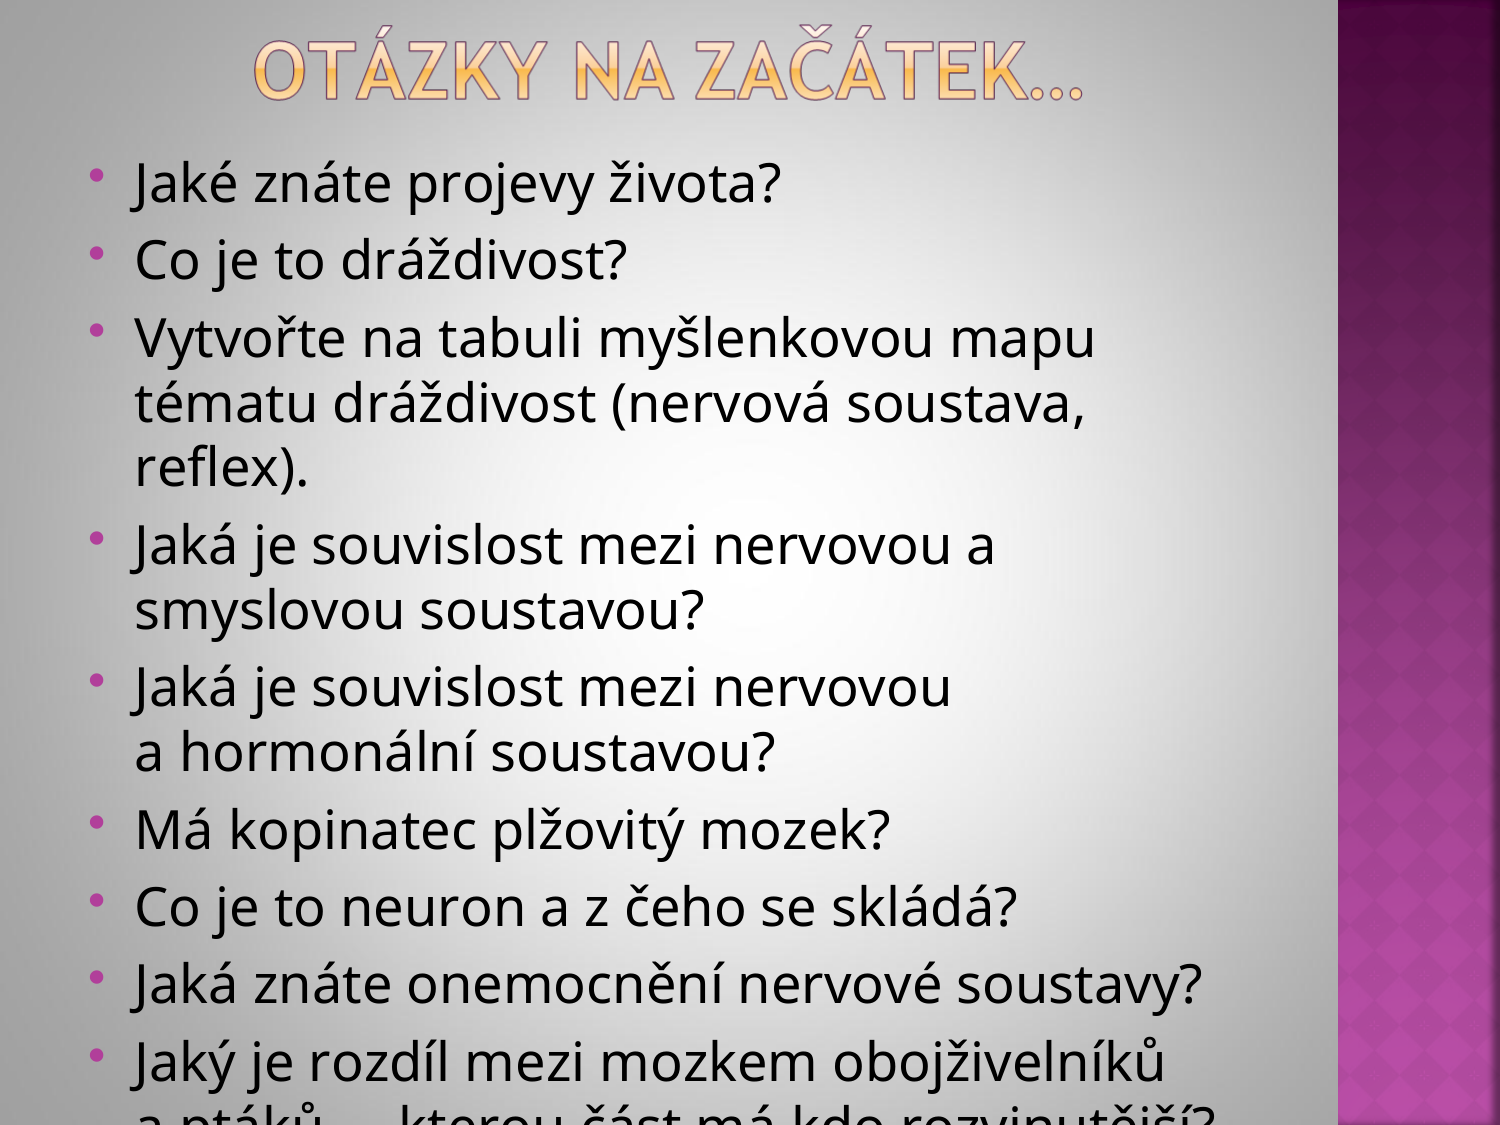

# Jaké znáte projevy života?
Co je to dráždivost?
Vytvořte na tabuli myšlenkovou mapu tématu dráždivost (nervová soustava, reflex).
Jaká je souvislost mezi nervovou a smyslovou soustavou?
Jaká je souvislost mezi nervovou
a hormonální soustavou?
Má kopinatec plžovitý mozek?
Co je to neuron a z čeho se skládá?
Jaká znáte onemocnění nervové soustavy?
Jaký je rozdíl mezi mozkem obojživelníků
a ptáků − kterou část má kdo rozvinutější?